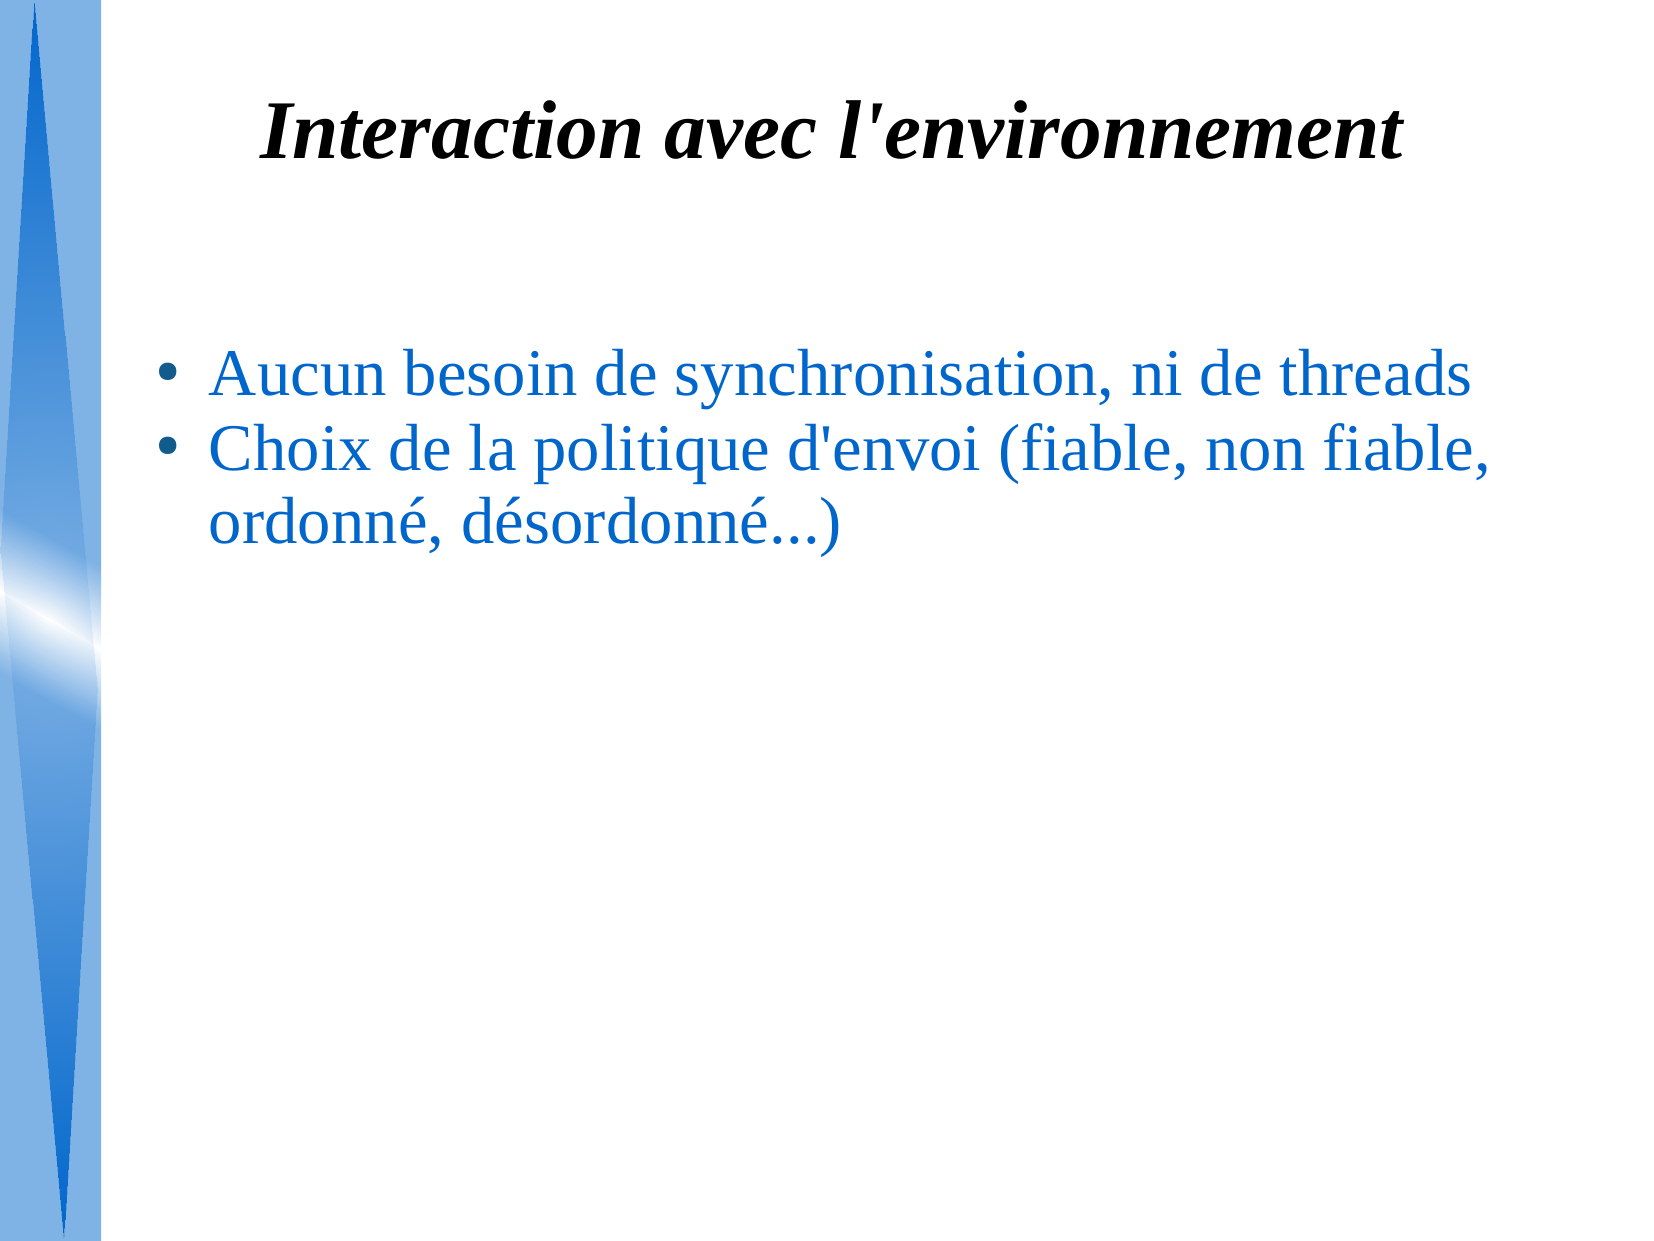

# Interaction avec l'environnement
Aucun besoin de synchronisation, ni de threads
Choix de la politique d'envoi (fiable, non fiable, ordonné, désordonné...)